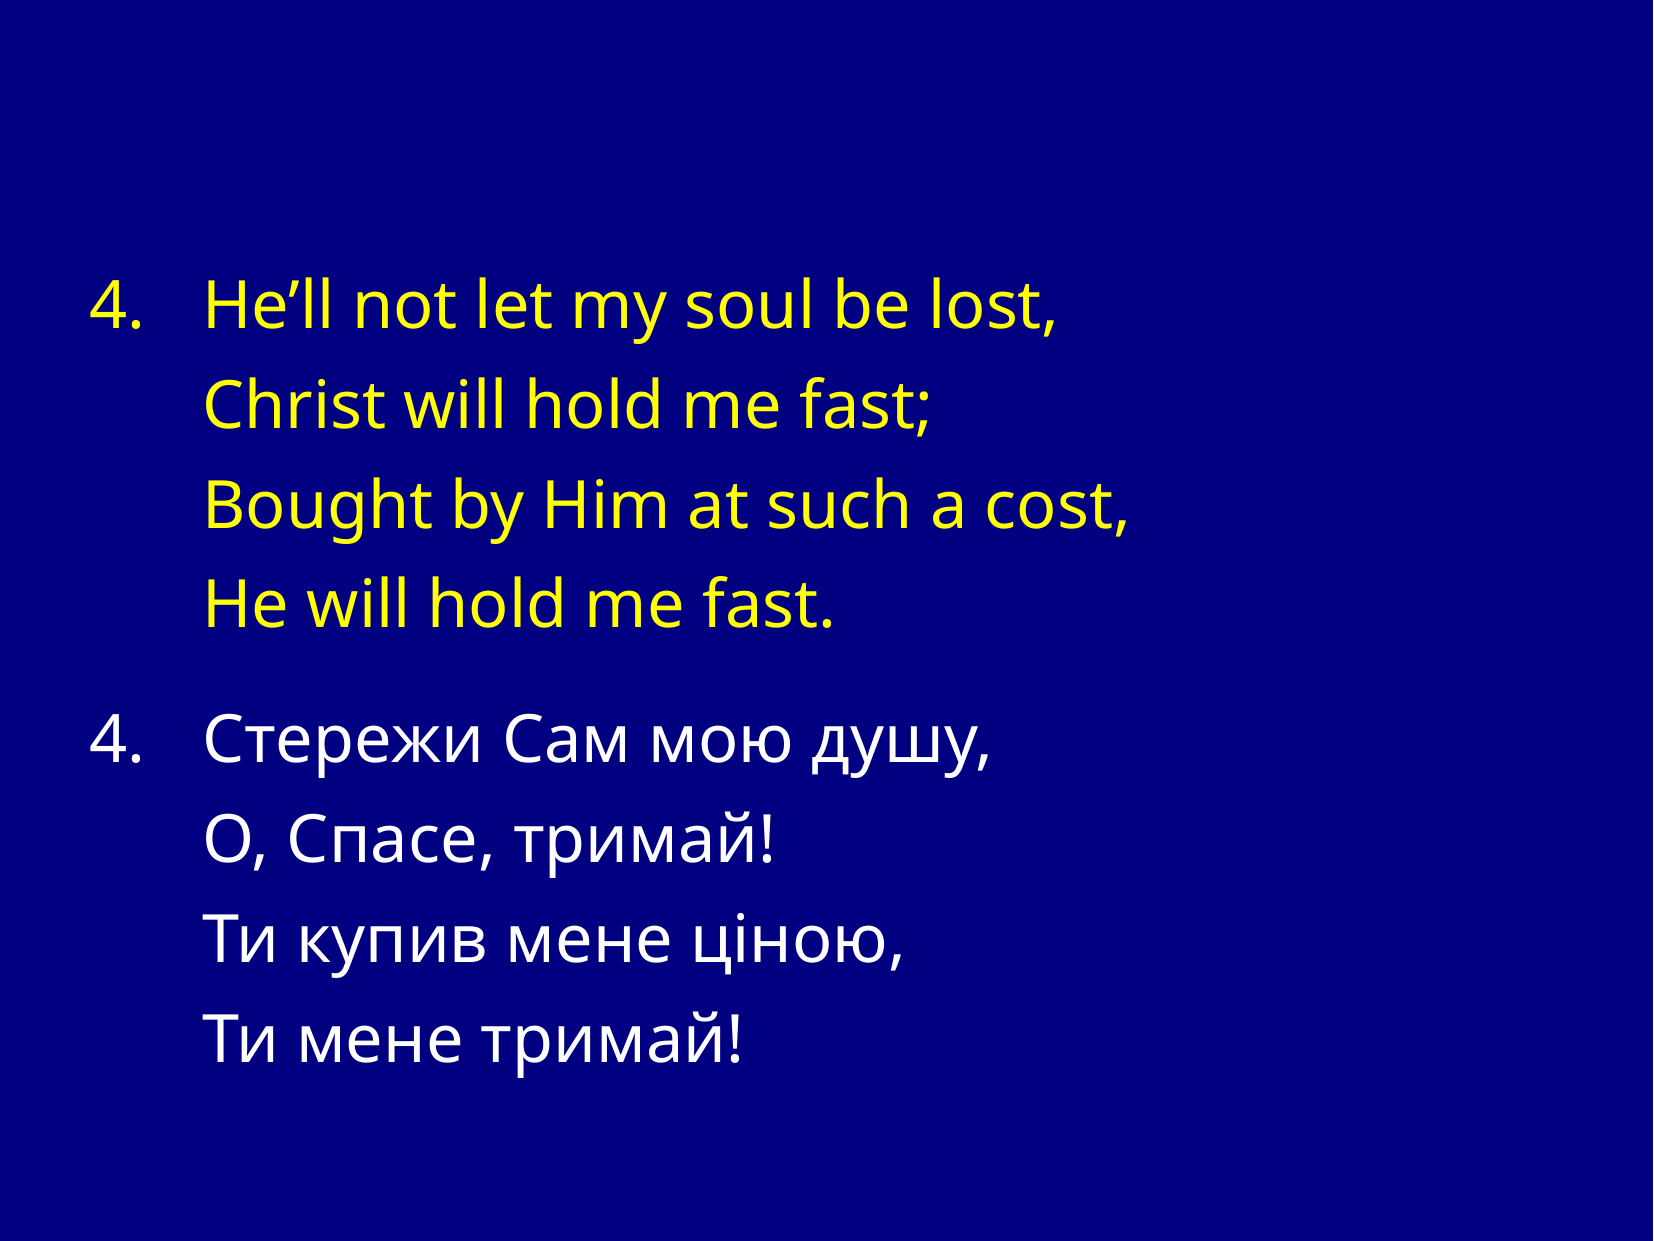

4.	He’ll not let my soul be lost,
	Christ will hold me fast;
	Bought by Him at such a cost,
	He will hold me fast.
4.	Стережи Сам мою душу,
	О, Спасе, тримай!
	Ти купив мене ціною,
	Ти мене тримай!